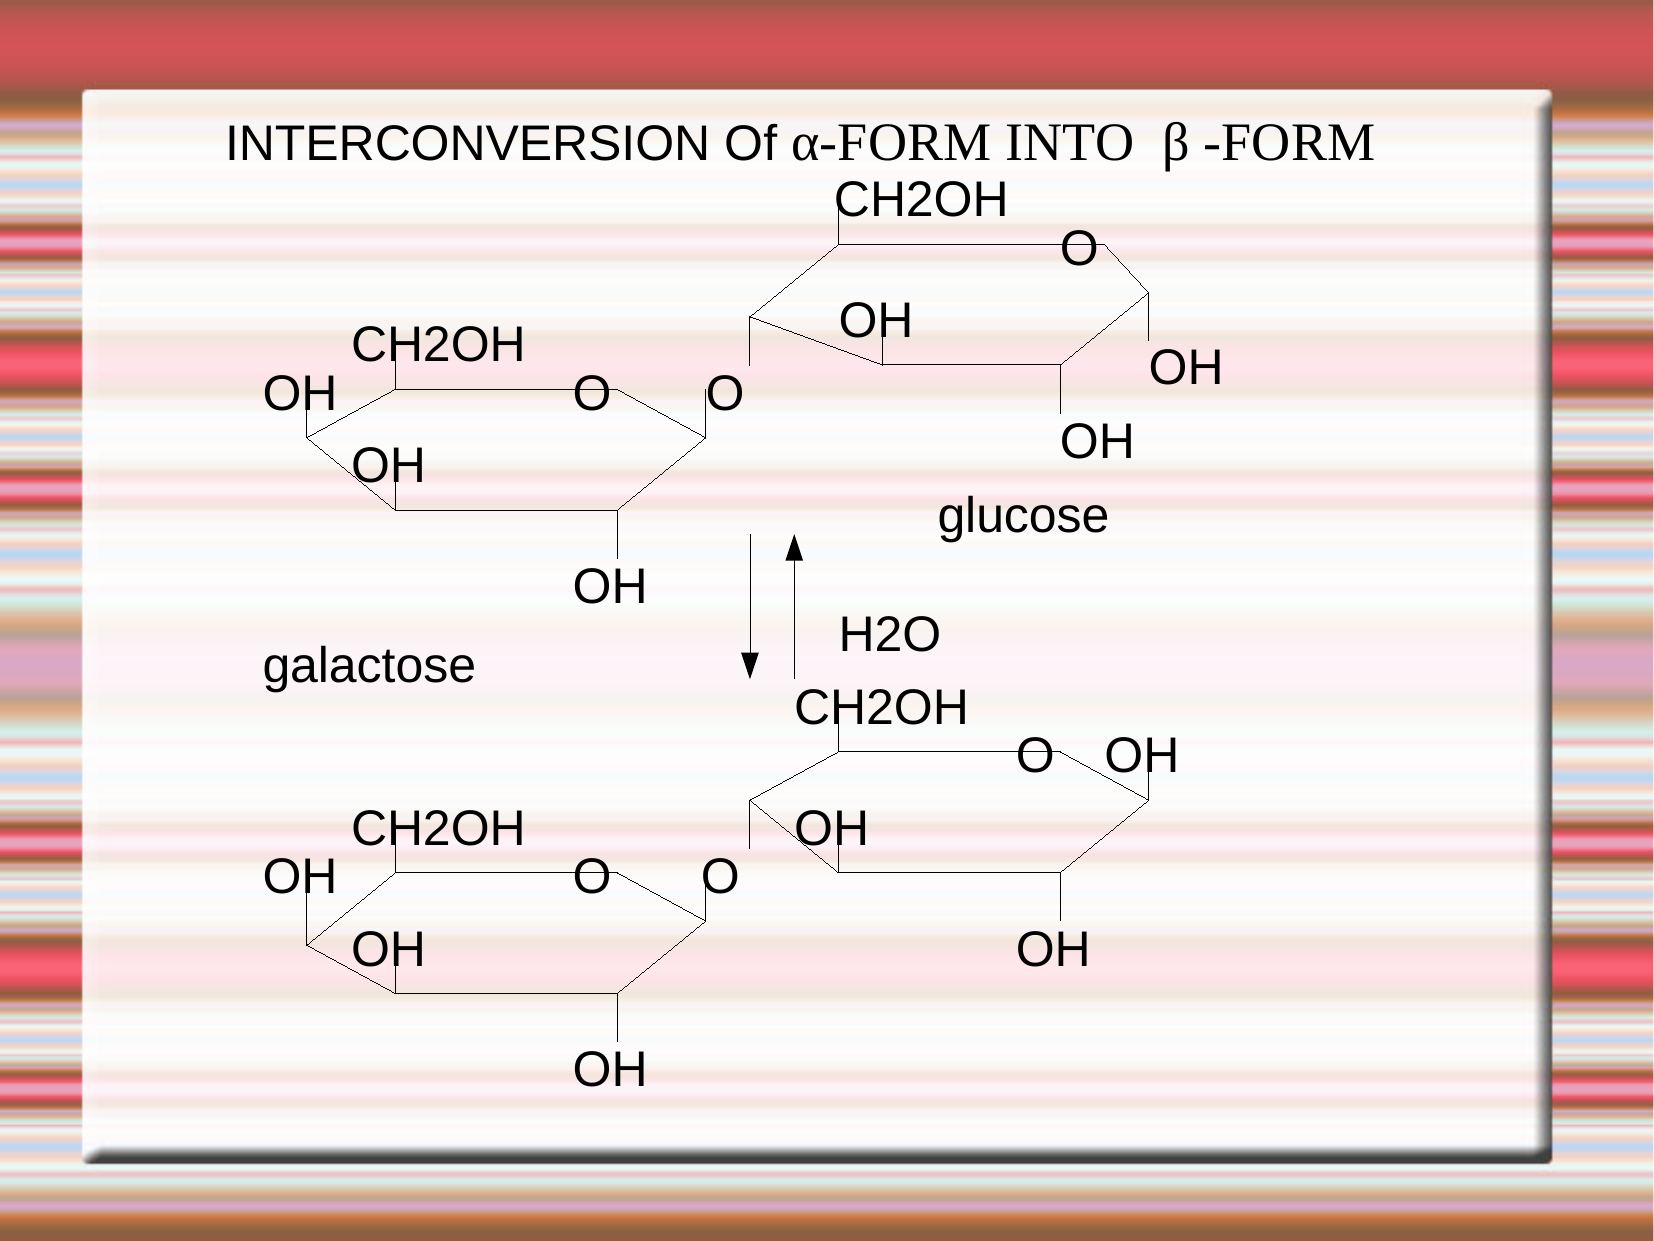

INTERCONVERSION Of α-FORM INTO β -FORM
CH2OH
O
OH
CH2OH
OH
OH
O
O
OH
OH
glucose
OH
H2O
galactose
CH2OH
O
OH
CH2OH
OH
OH
O
O
OH
OH
OH